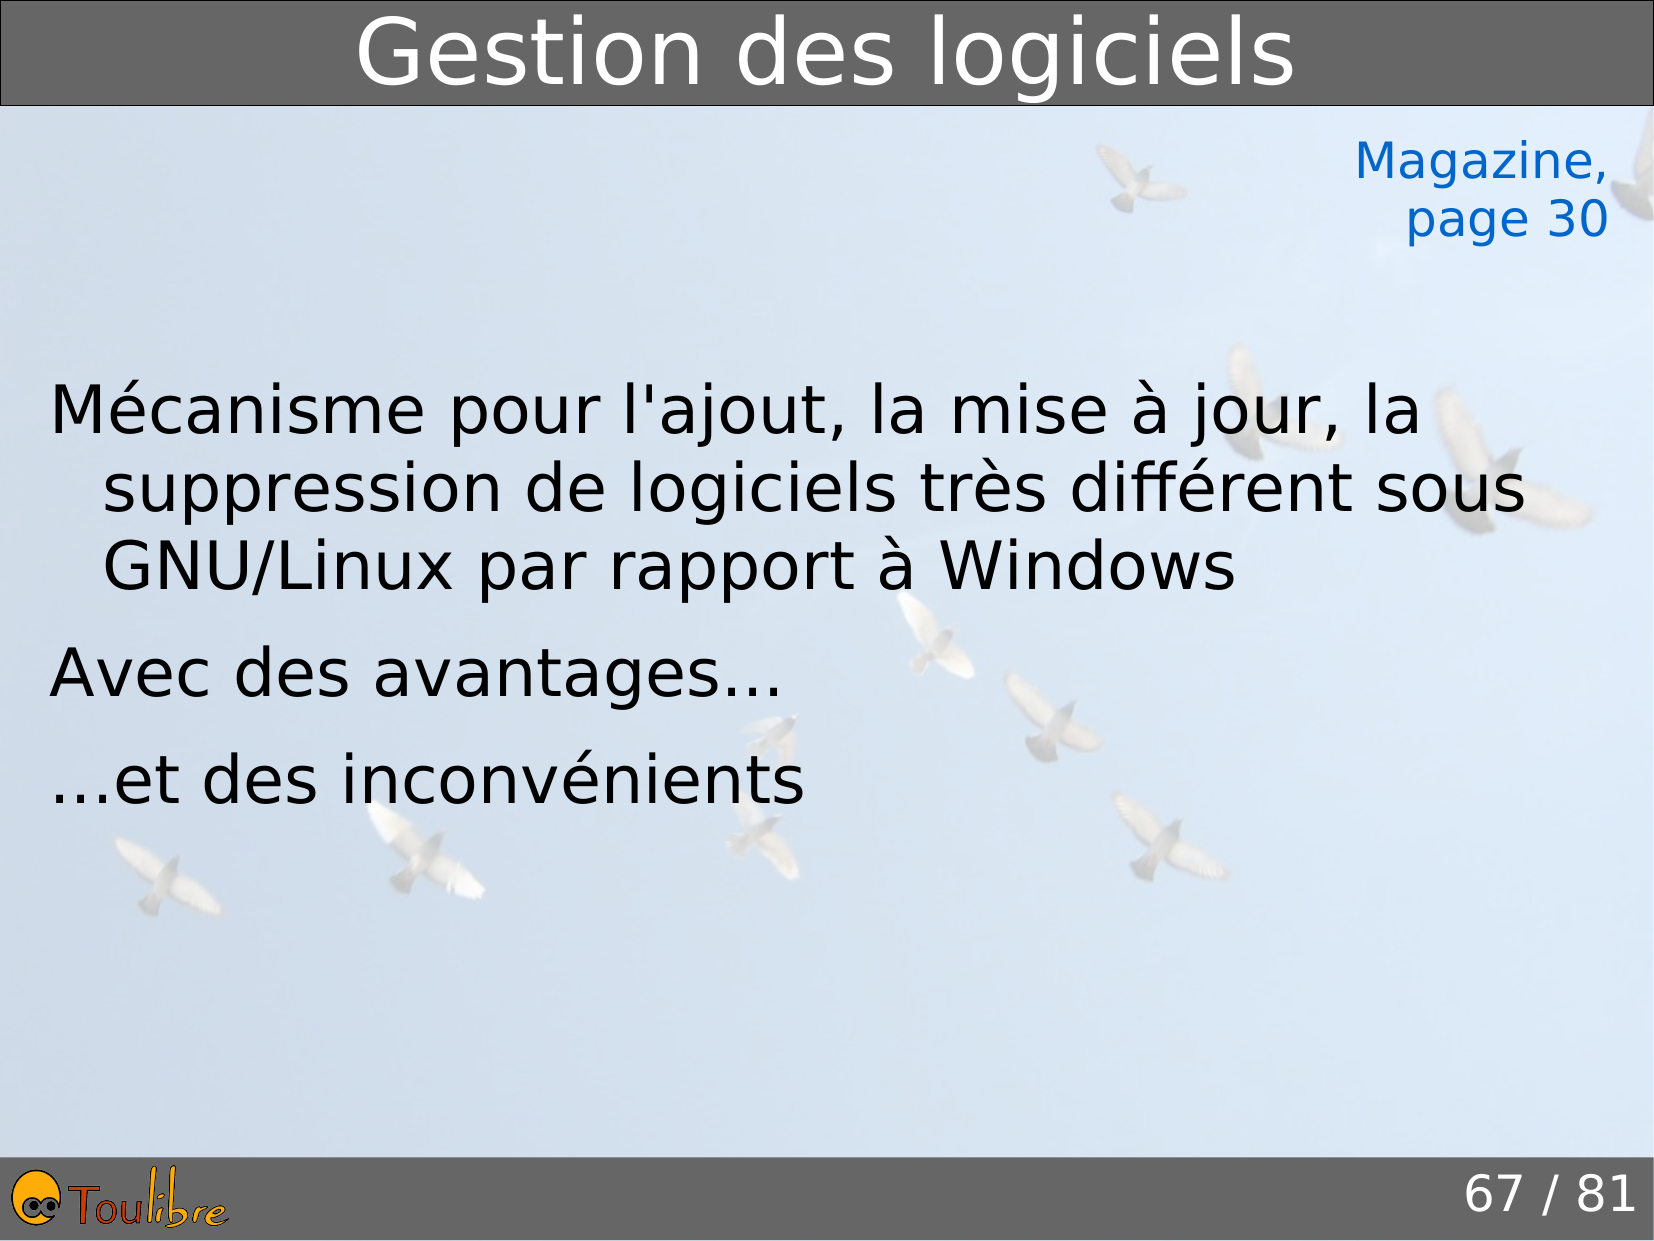

# Gestion des logiciels
Magazine, page 30
Mécanisme pour l'ajout, la mise à jour, la suppression de logiciels très différent sous GNU/Linux par rapport à Windows
Avec des avantages...
...et des inconvénients